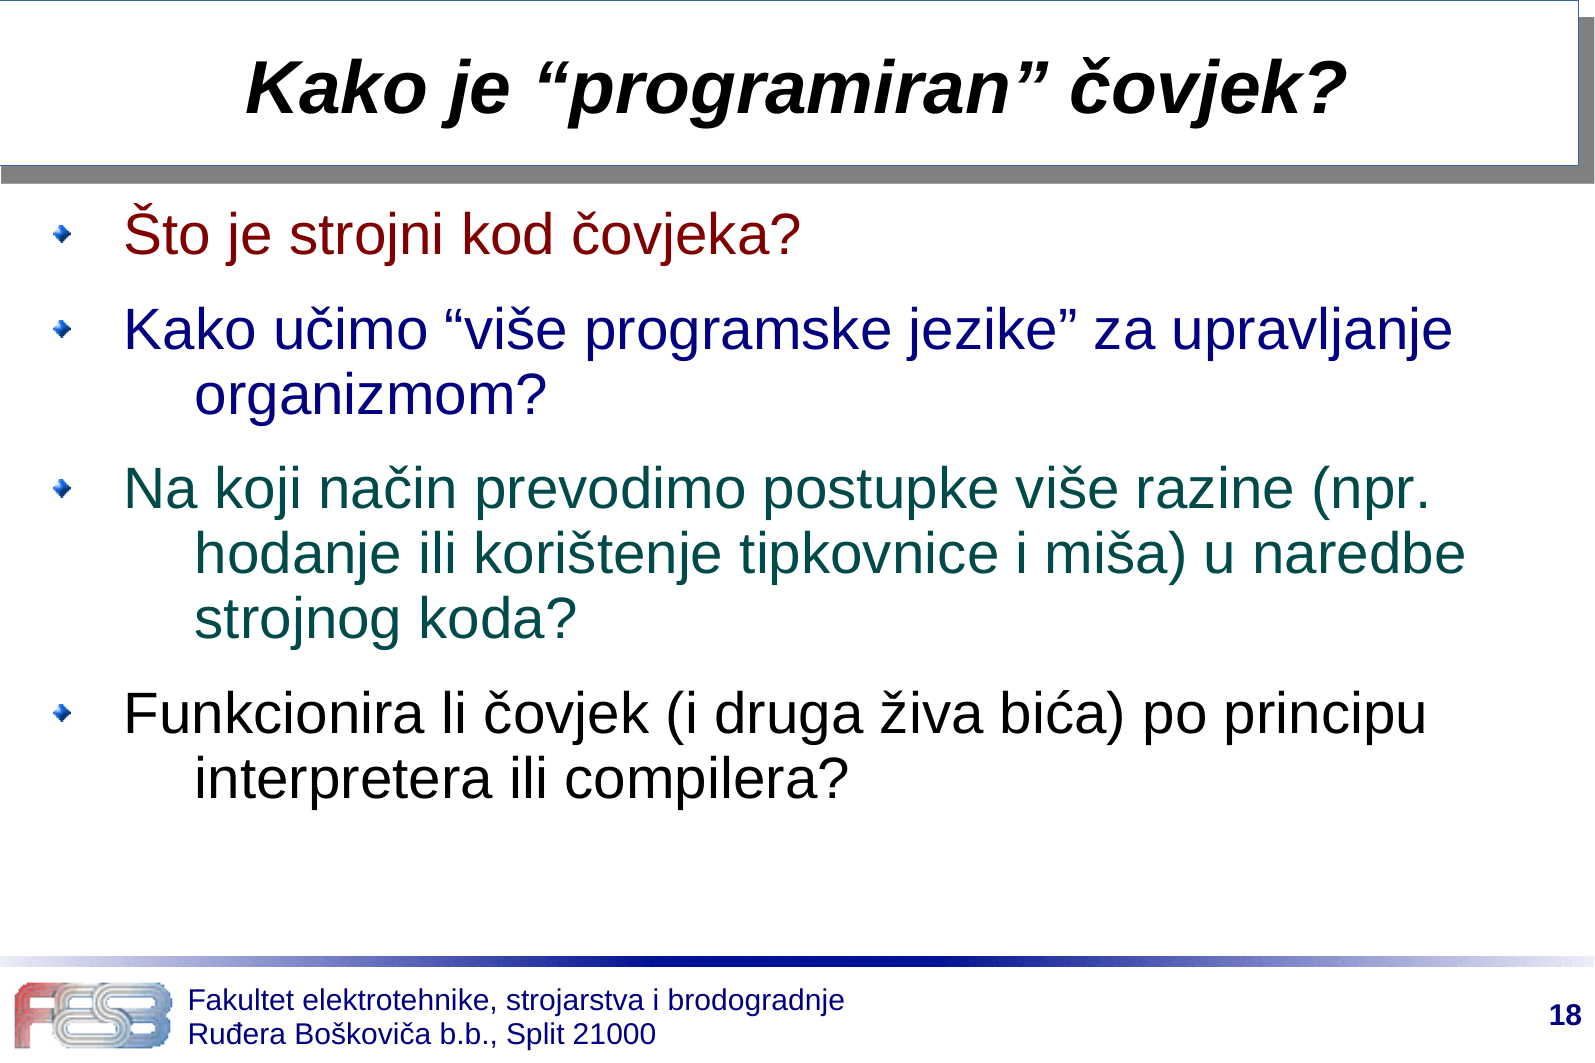

# Kako je “programiran” čovjek?
Što je strojni kod čovjeka?
Kako učimo “više programske jezike” za upravljanje organizmom?
Na koji način prevodimo postupke više razine (npr. hodanje ili korištenje tipkovnice i miša) u naredbe strojnog koda?
Funkcionira li čovjek (i druga živa bića) po principu interpretera ili compilera?